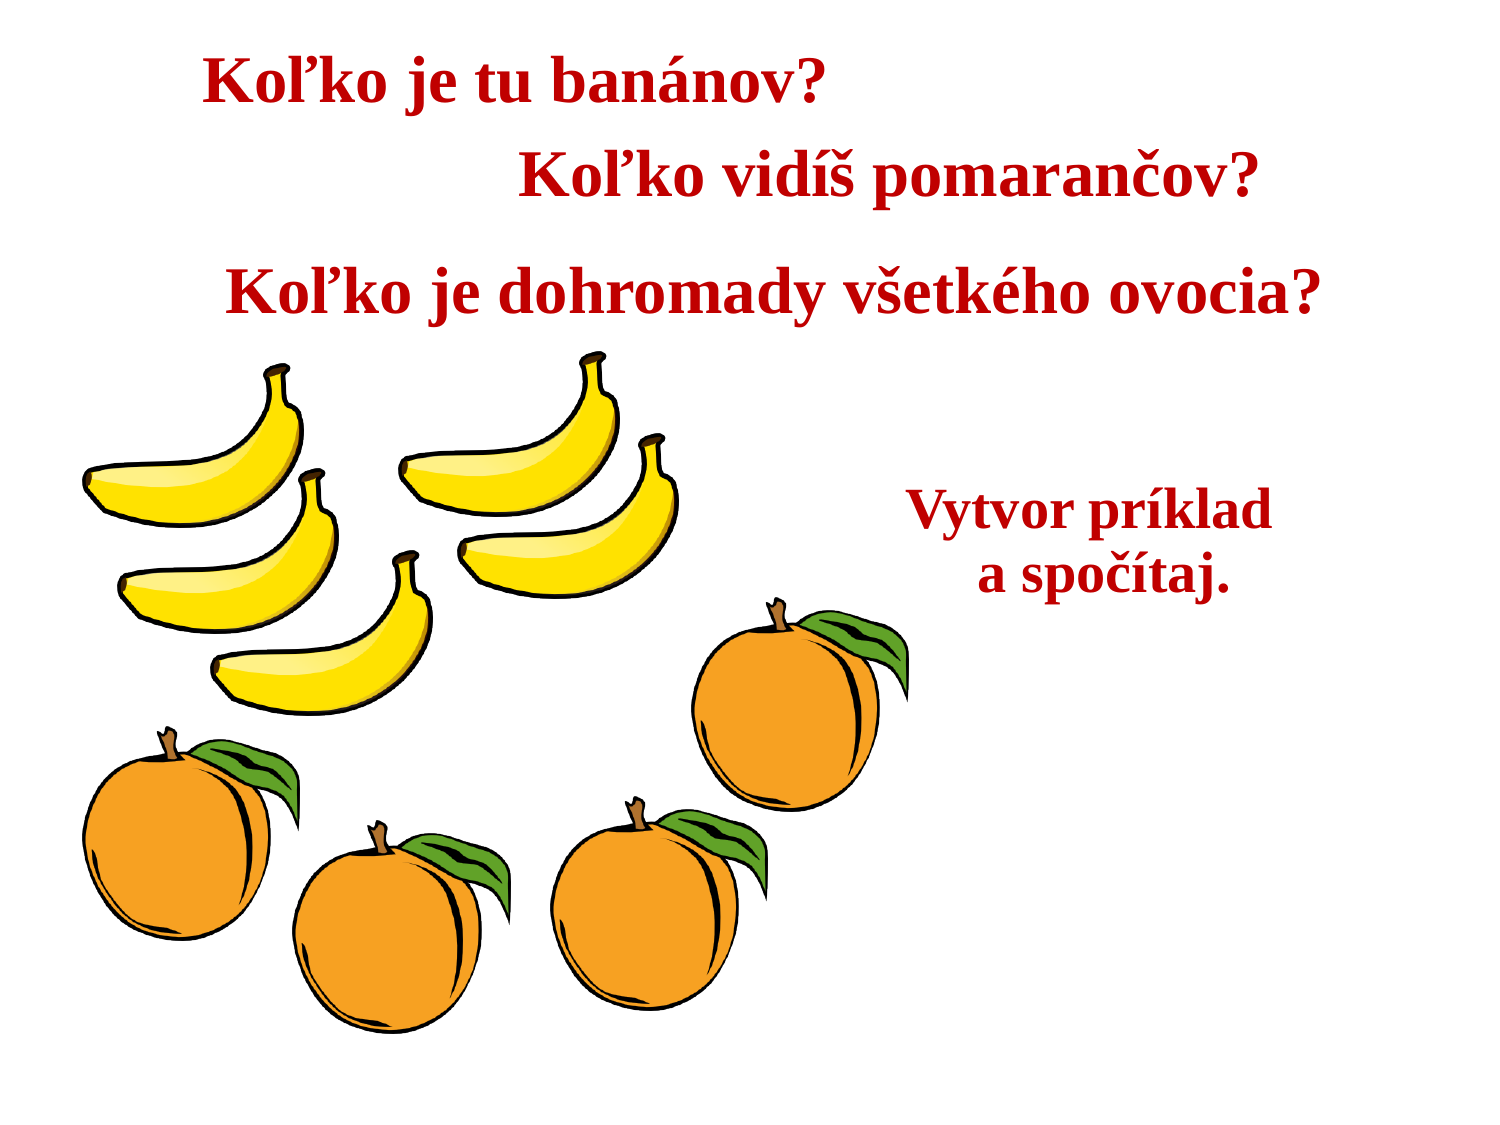

Koľko je tu banánov?
Koľko vidíš pomarančov?
Koľko je dohromady všetkého ovocia?
Vytvor príklad
 a spočítaj.